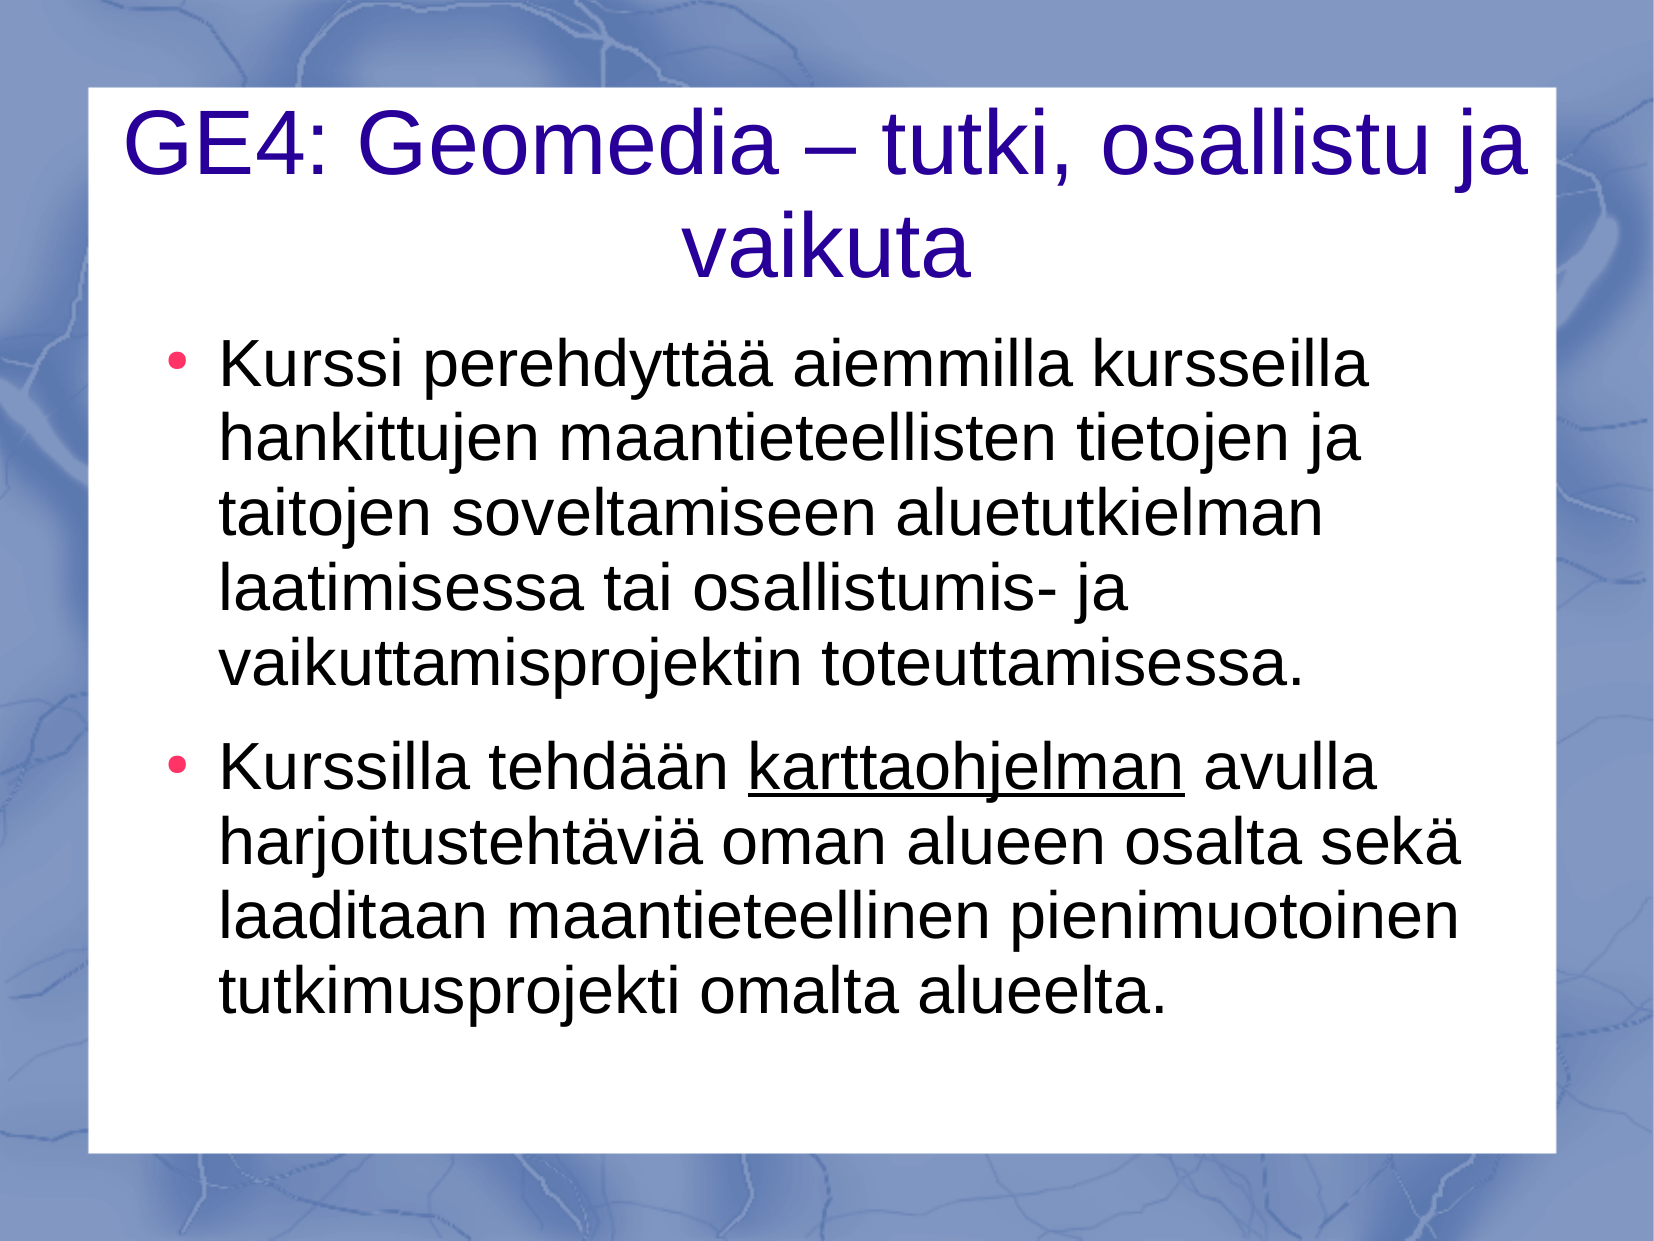

# GE4: Geomedia – tutki, osallistu ja vaikuta
Kurssi perehdyttää aiemmilla kursseilla hankittujen maantieteellisten tietojen ja taitojen soveltamiseen aluetutkielman laatimisessa tai osallistumis- ja vaikuttamisprojektin toteuttamisessa.
Kurssilla tehdään karttaohjelman avulla harjoitustehtäviä oman alueen osalta sekä laaditaan maantieteellinen pienimuotoinen tutkimusprojekti omalta alueelta.